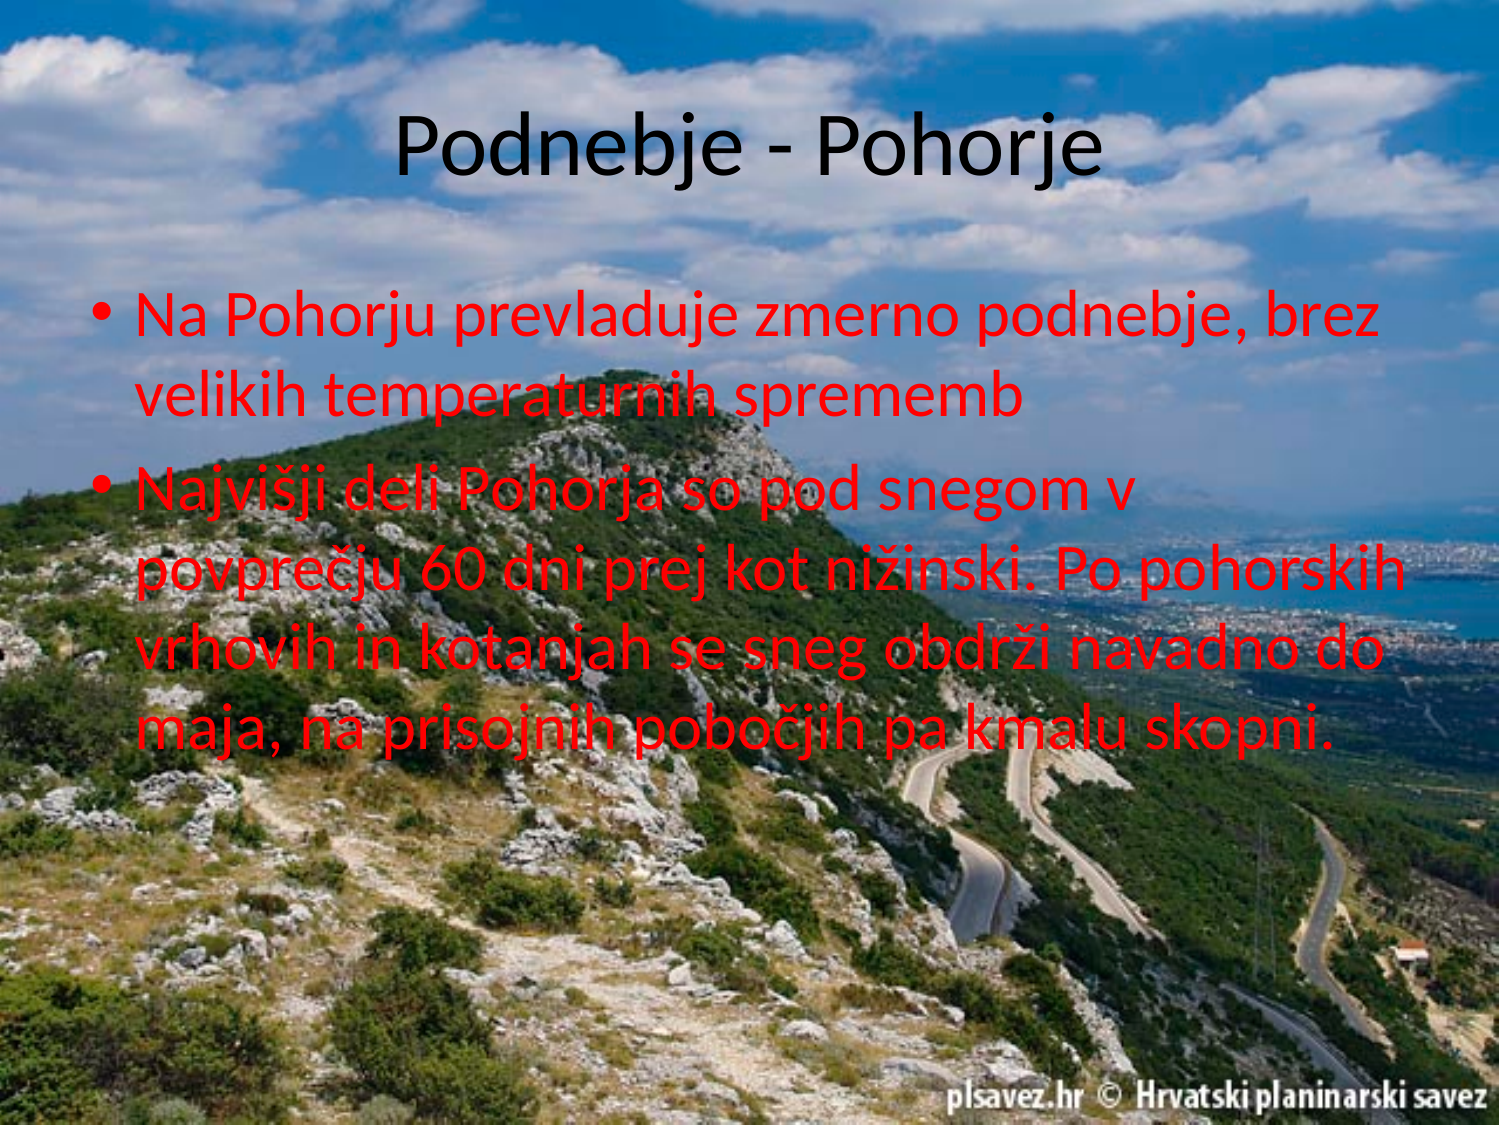

# Podnebje - Pohorje
Na Pohorju prevladuje zmerno podnebje, brez velikih temperaturnih sprememb
Najvišji deli Pohorja so pod snegom v povprečju 60 dni prej kot nižinski. Po pohorskih vrhovih in kotanjah se sneg obdrži navadno do maja, na prisojnih pobočjih pa kmalu skopni.